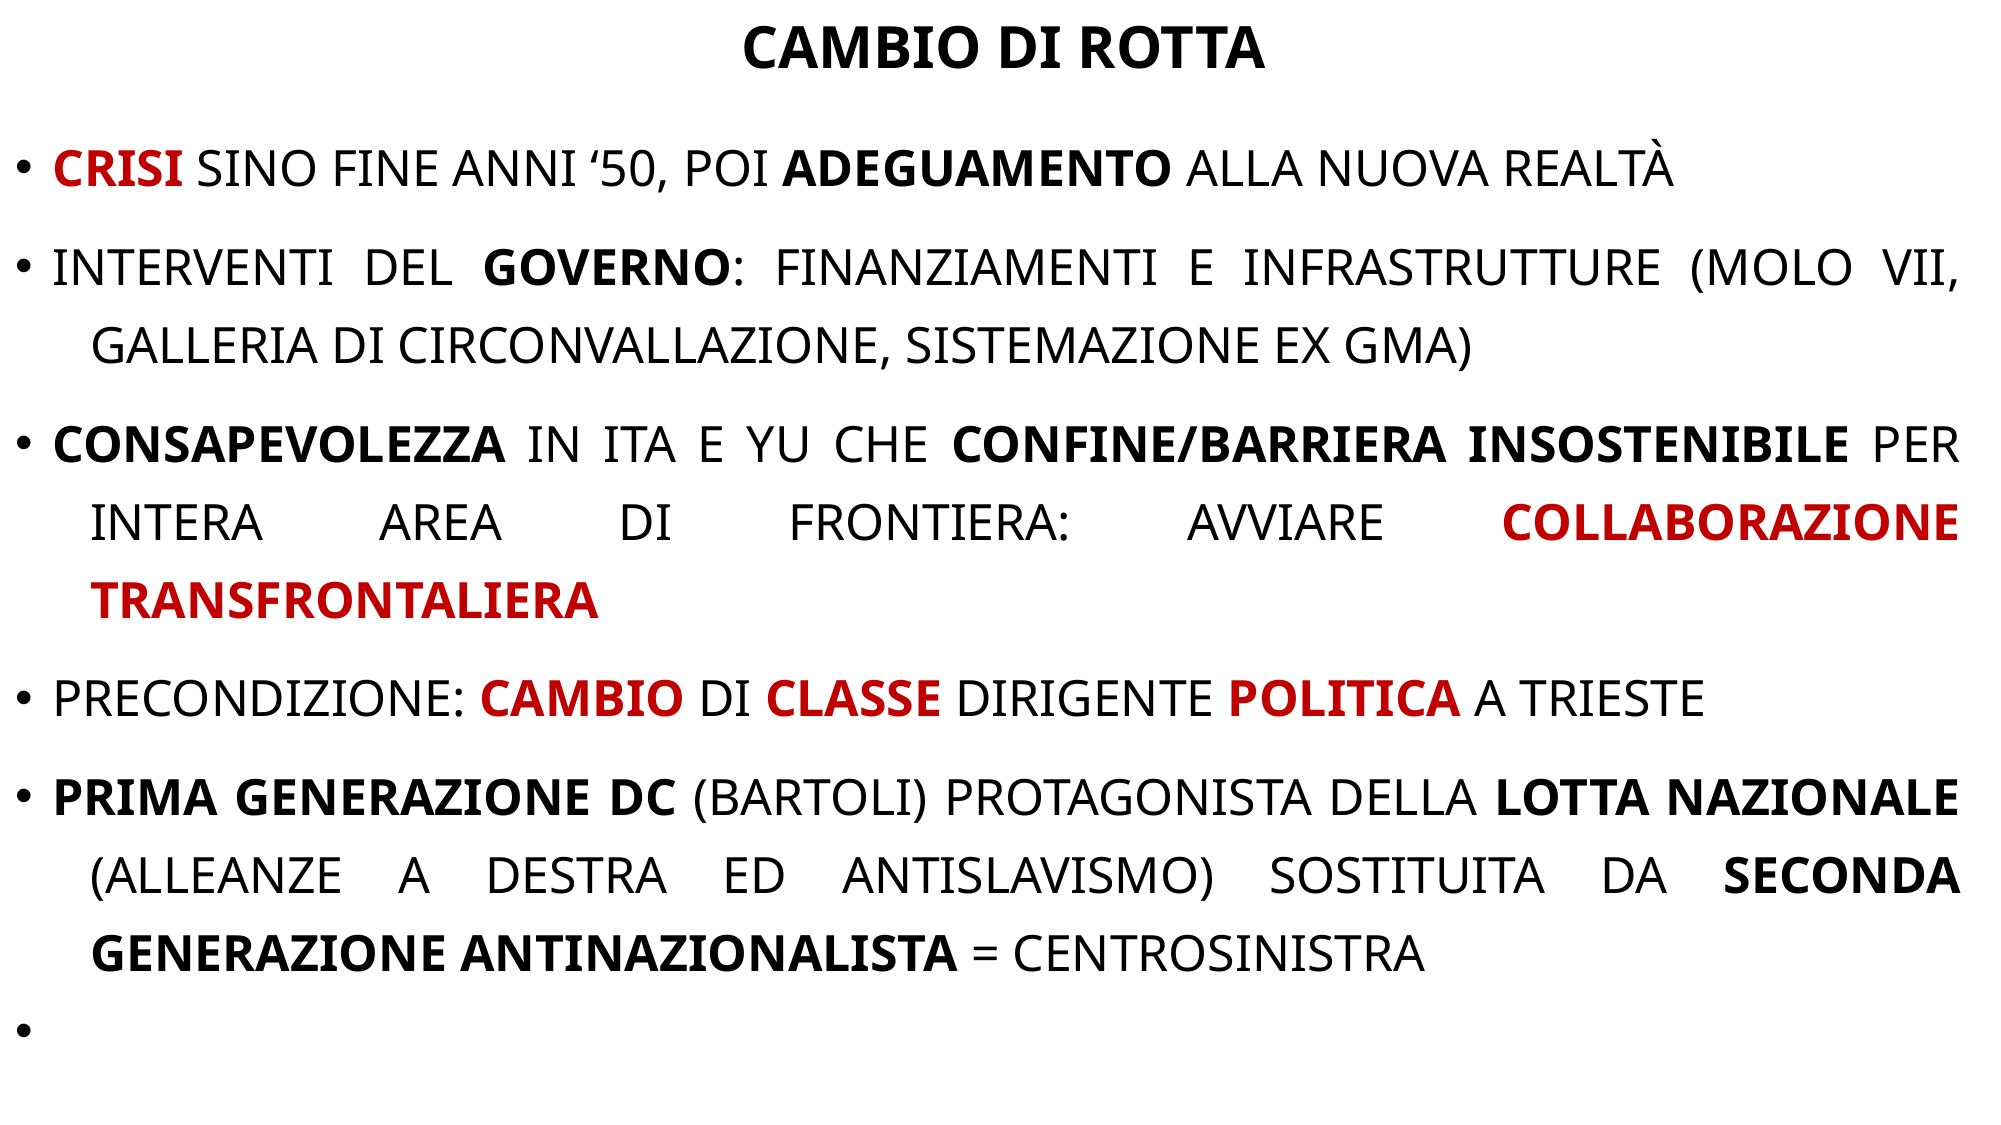

# CAMBIO DI ROTTA
CRISI SINO FINE ANNI ‘50, POI ADEGUAMENTO ALLA NUOVA REALTÀ
INTERVENTI DEL GOVERNO: FINANZIAMENTI E INFRASTRUTTURE (MOLO VII, GALLERIA DI CIRCONVALLAZIONE, SISTEMAZIONE EX GMA)
CONSAPEVOLEZZA IN ITA E YU CHE CONFINE/BARRIERA INSOSTENIBILE PER INTERA AREA DI FRONTIERA: AVVIARE COLLABORAZIONE TRANSFRONTALIERA
PRECONDIZIONE: CAMBIO DI CLASSE DIRIGENTE POLITICA A TRIESTE
PRIMA GENERAZIONE DC (BARTOLI) PROTAGONISTA DELLA LOTTA NAZIONALE (ALLEANZE A DESTRA ED ANTISLAVISMO) SOSTITUITA DA SECONDA GENERAZIONE ANTINAZIONALISTA = CENTROSINISTRA